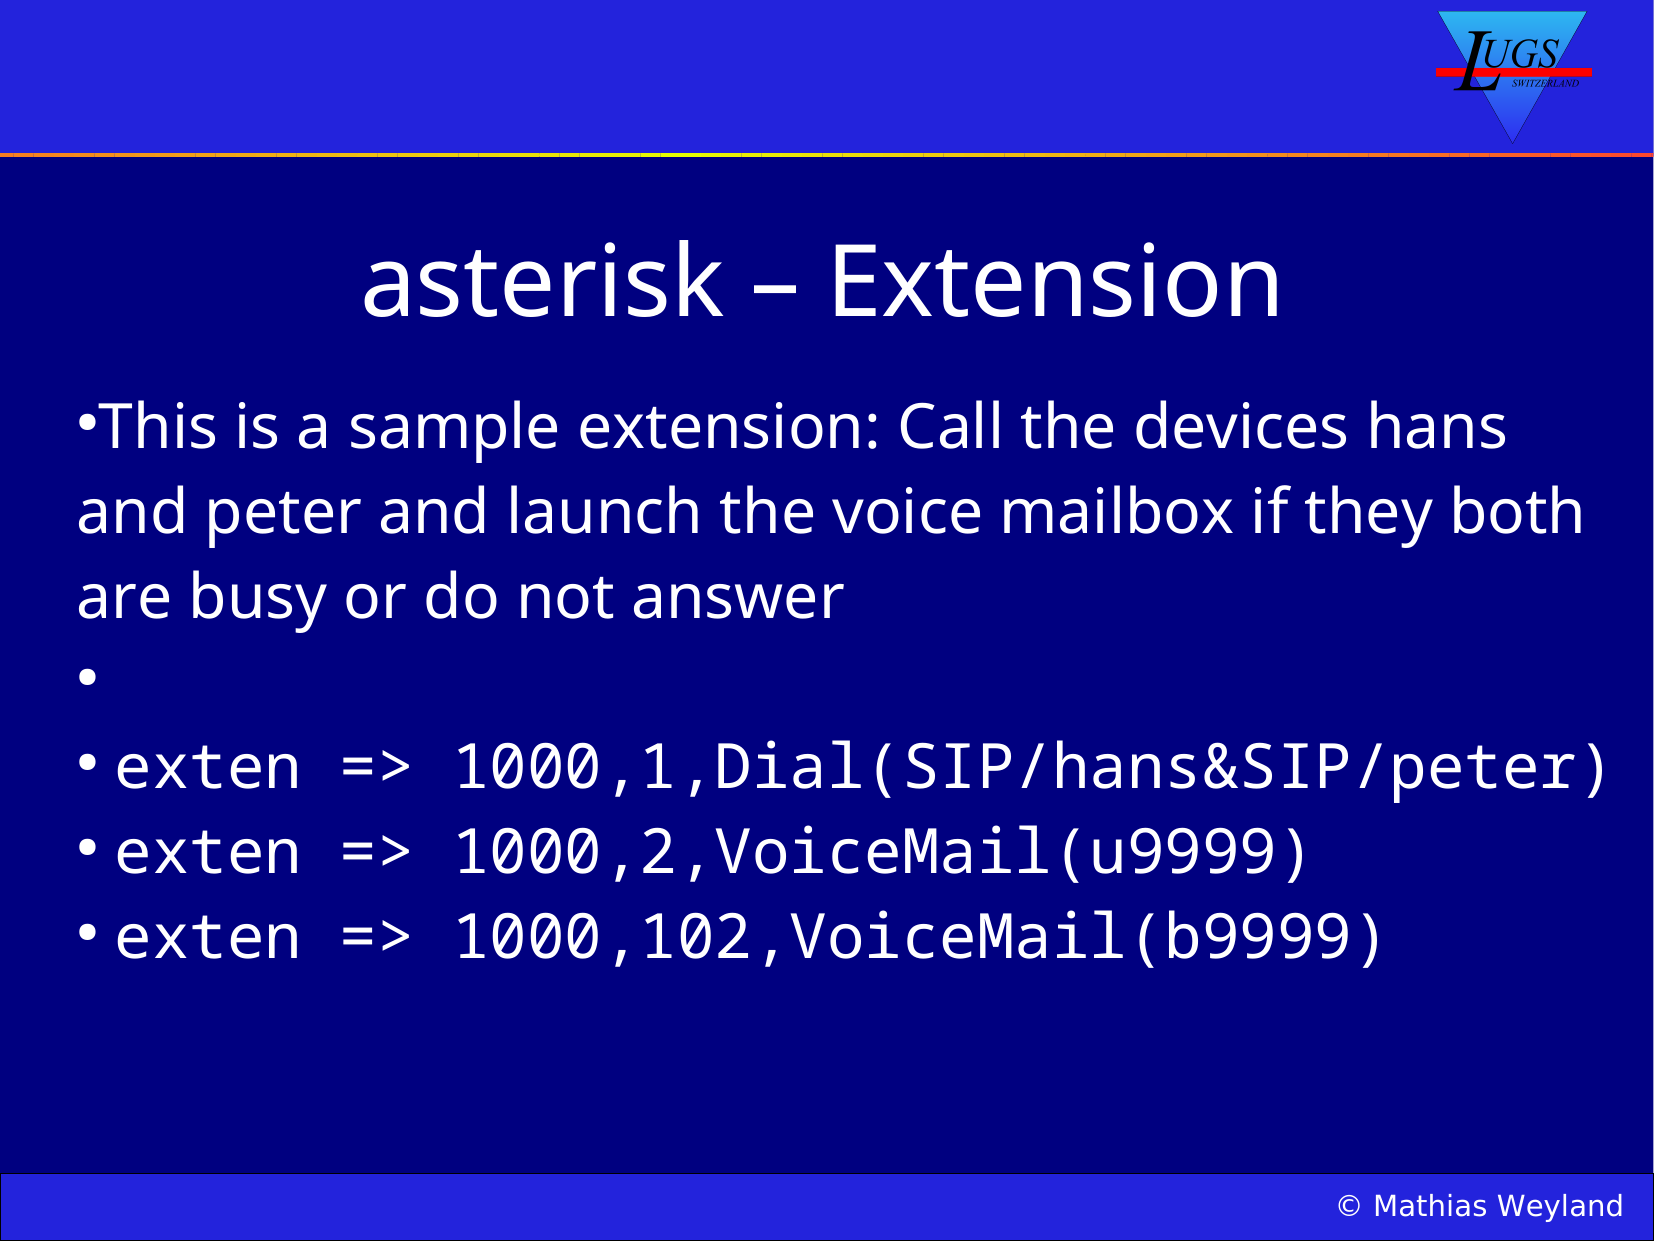

asterisk – Extension
This is a sample extension: Call the devices hans and peter and launch the voice mailbox if they both are busy or do not answer
 exten => 1000,1,Dial(SIP/hans&SIP/peter)
 exten => 1000,2,VoiceMail(u9999)
 exten => 1000,102,VoiceMail(b9999)
© Mathias Weyland